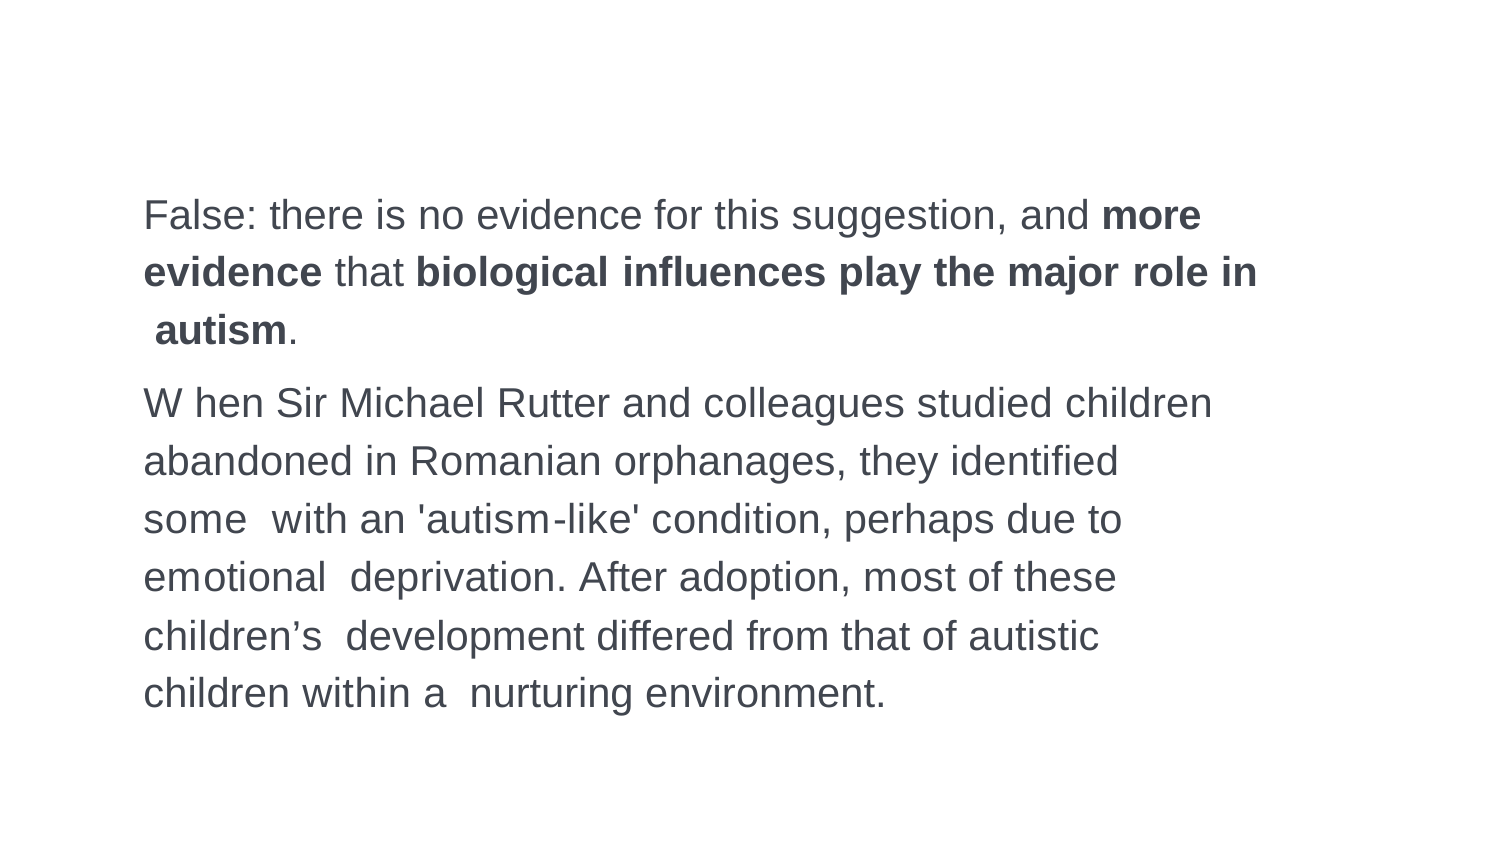

False: there is no evidence for this suggestion, and more evidence that biological influences play the major role in autism.
W hen Sir Michael Rutter and colleagues studied children abandoned in Romanian orphanages, they identified some with an 'autism-like' condition, perhaps due to emotional deprivation. After adoption, most of these children’s development differed from that of autistic children within a nurturing environment.